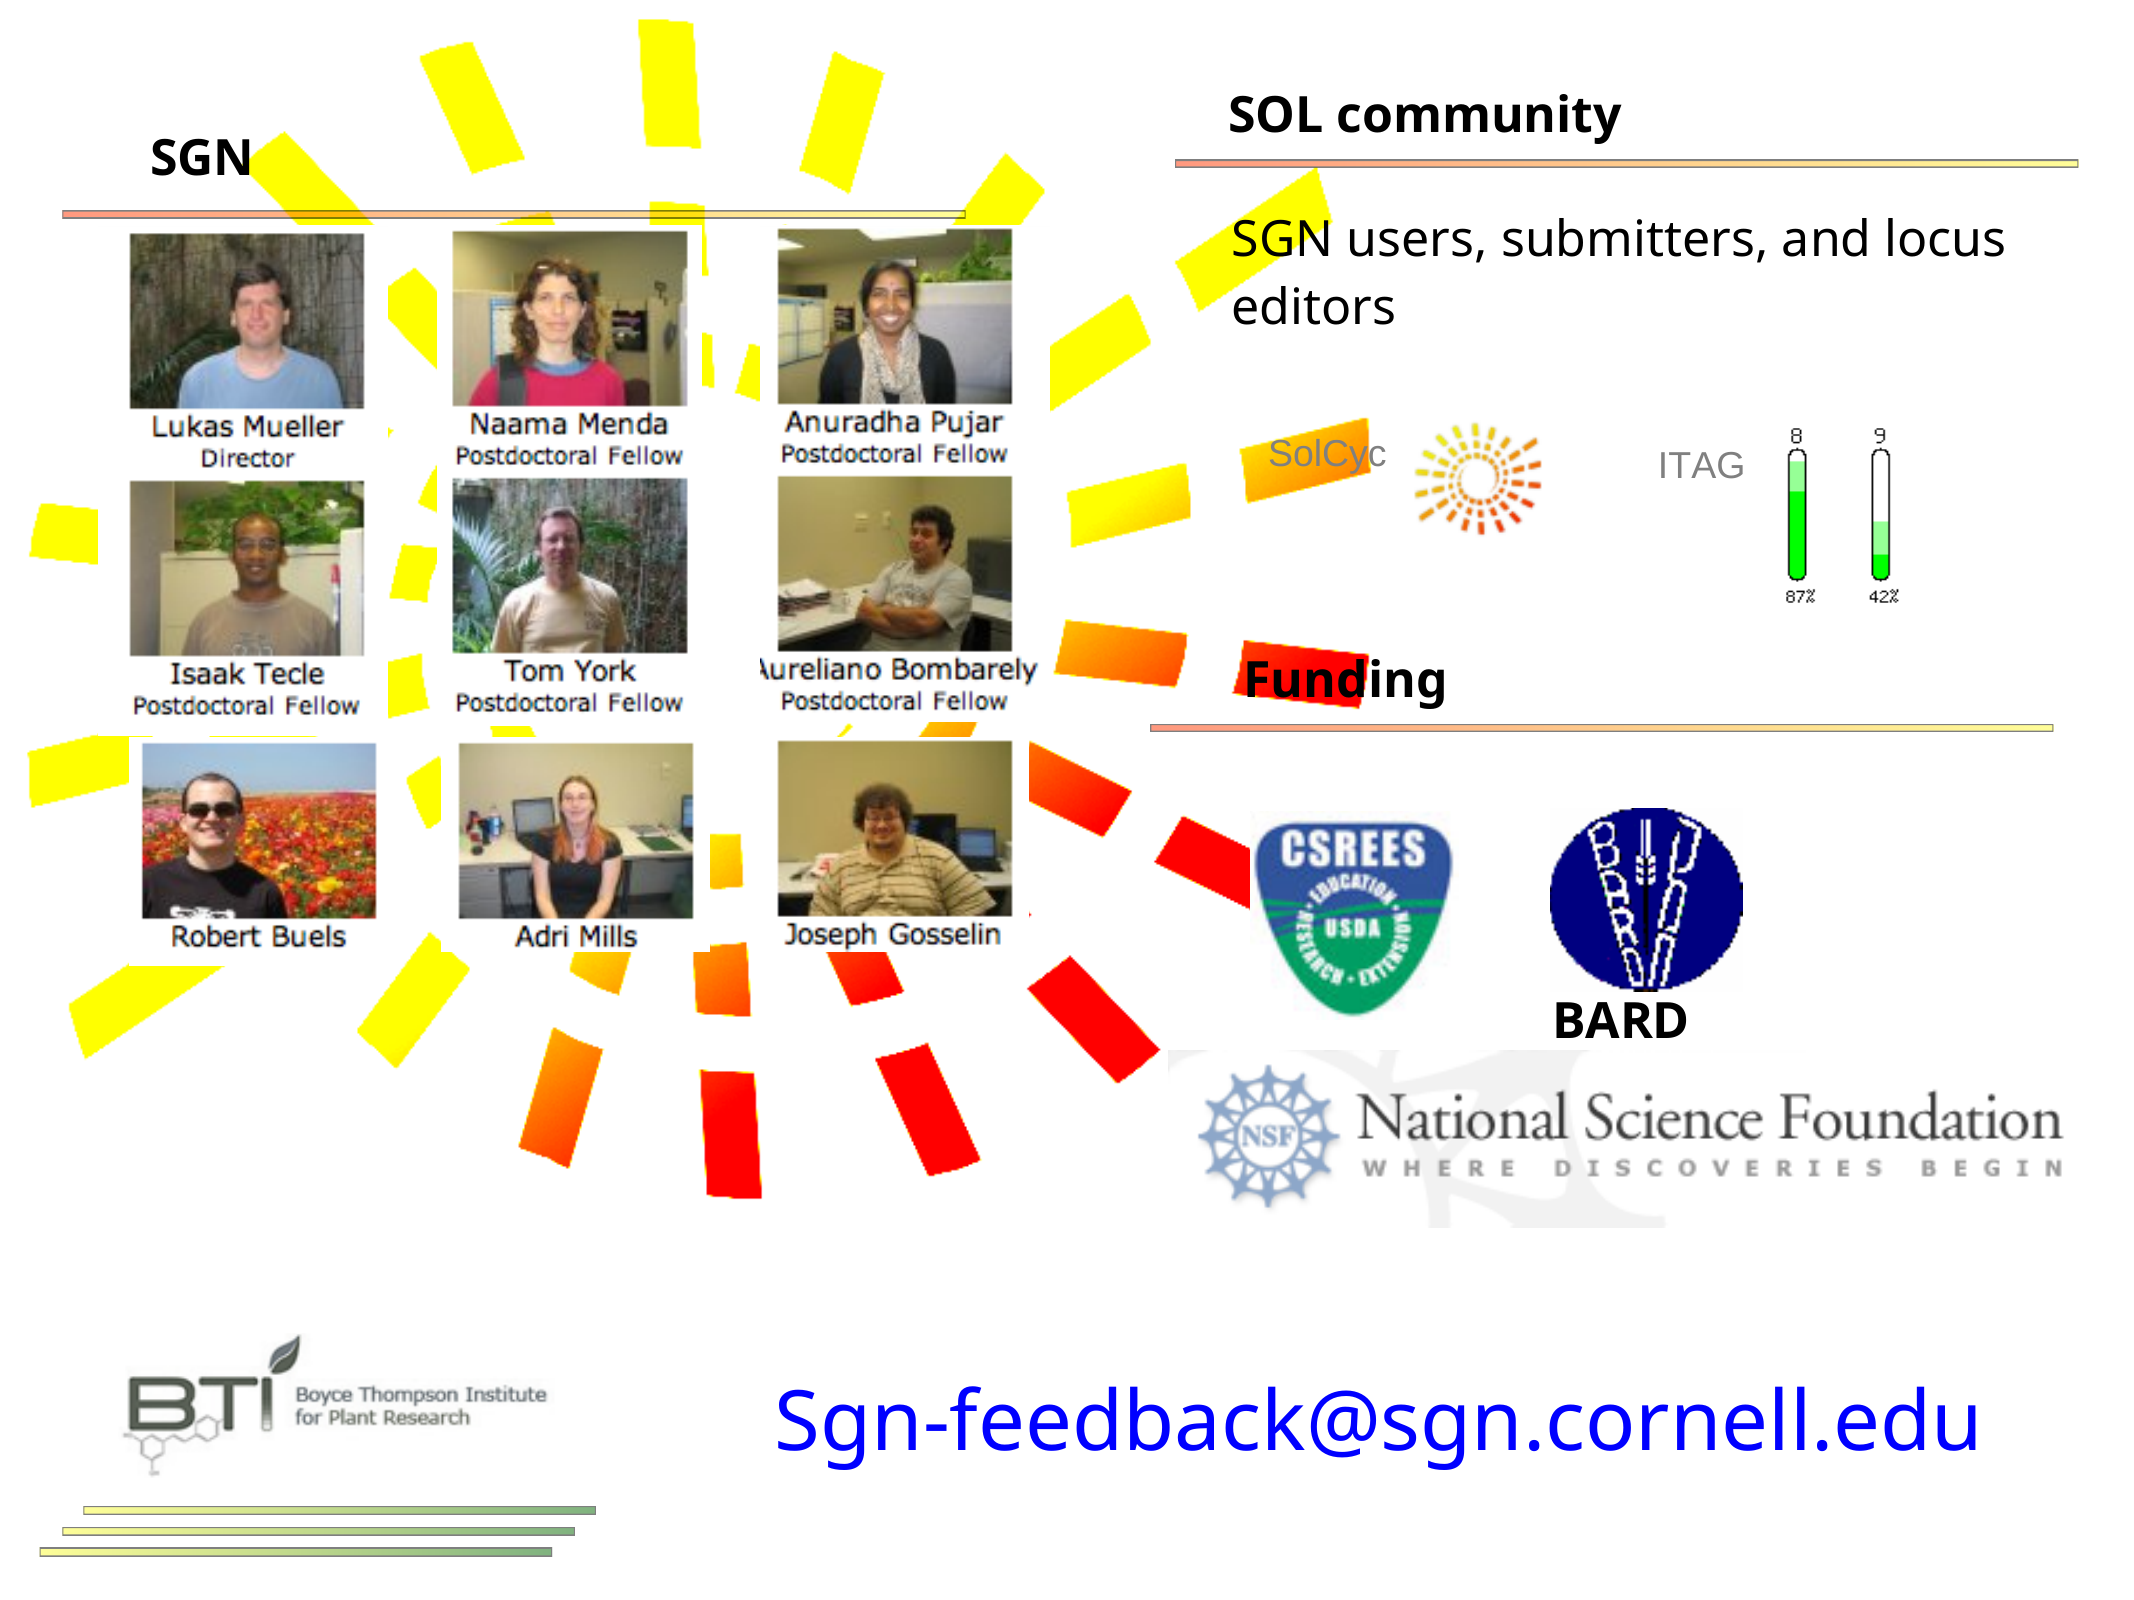

SOL community
SGN
SGN users, submitters, and locus editors
 SolCyc
 ITAG
Funding
BARD
Sgn-feedback@sgn.cornell.edu